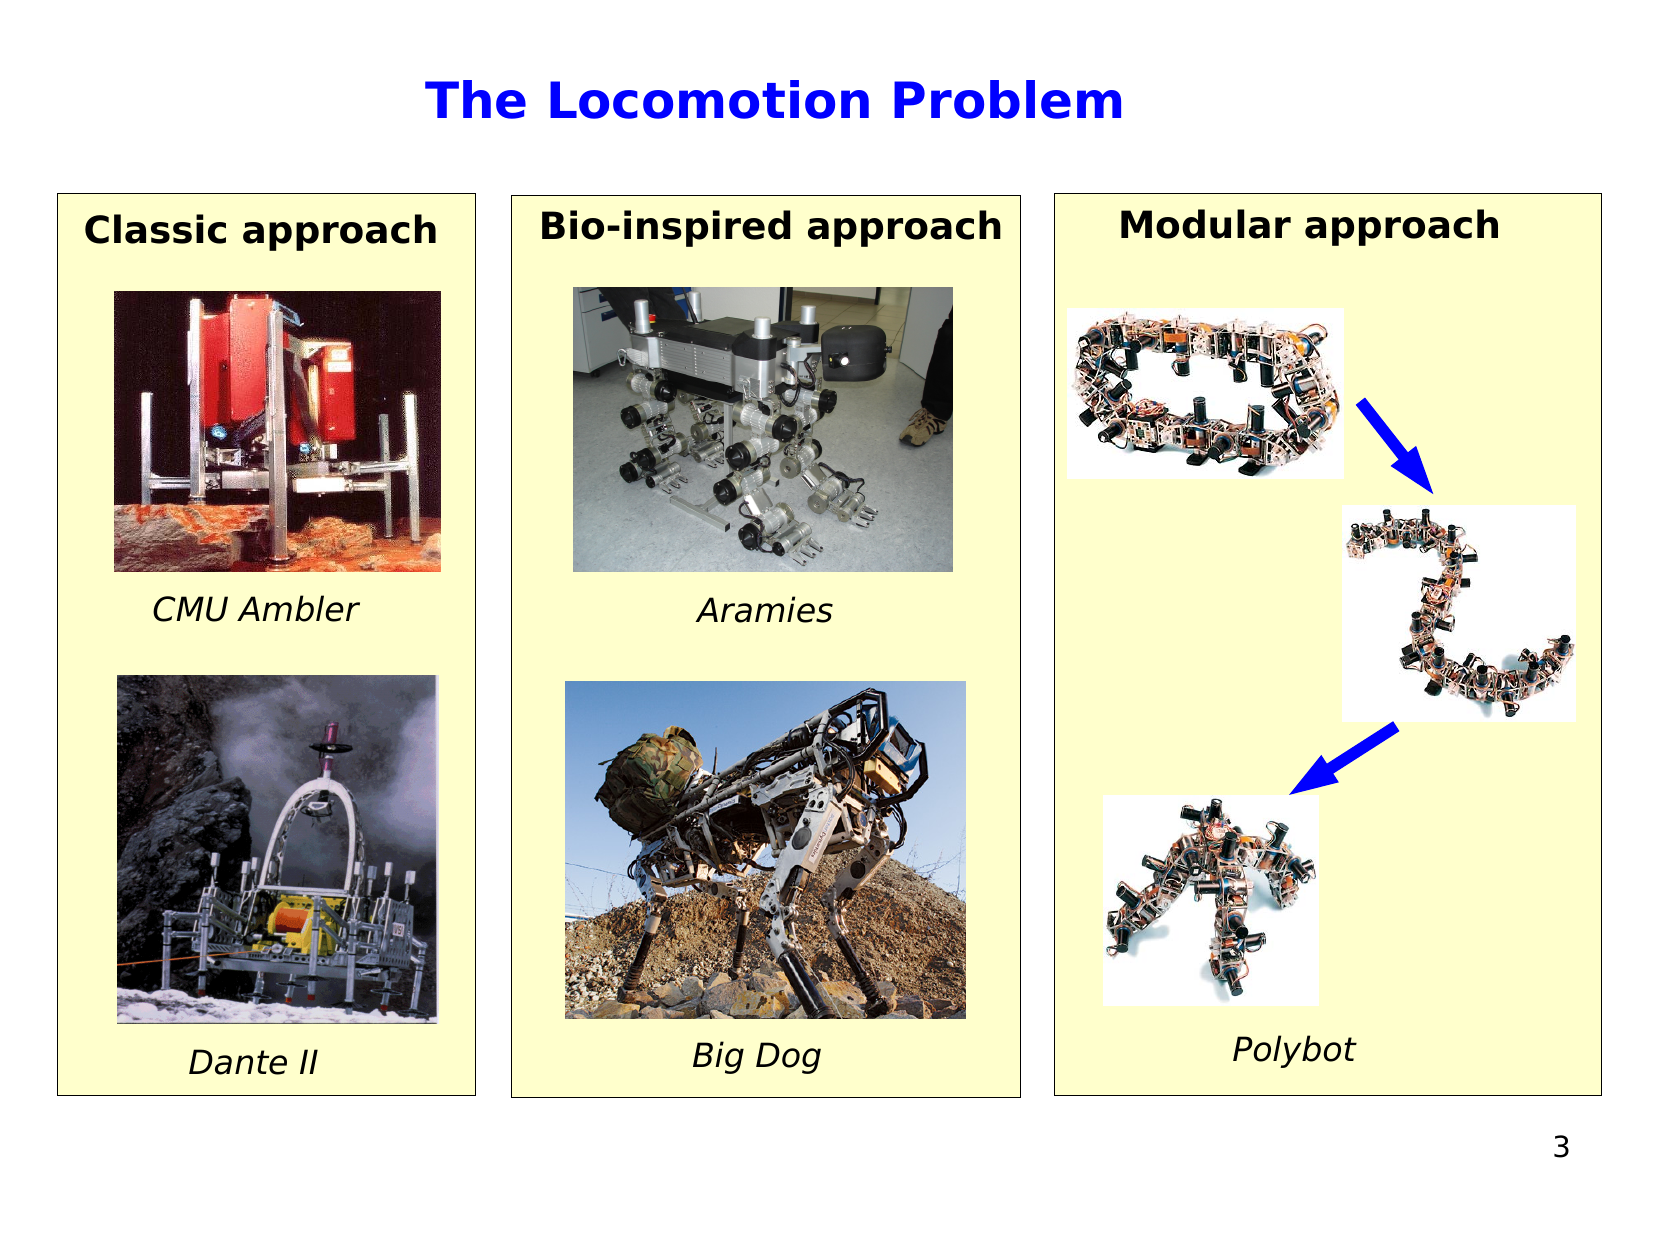

The Locomotion Problem
Modular approach
Bio-inspired approach
Classic approach
CMU Ambler
Aramies
Polybot
Big Dog
Dante II
3